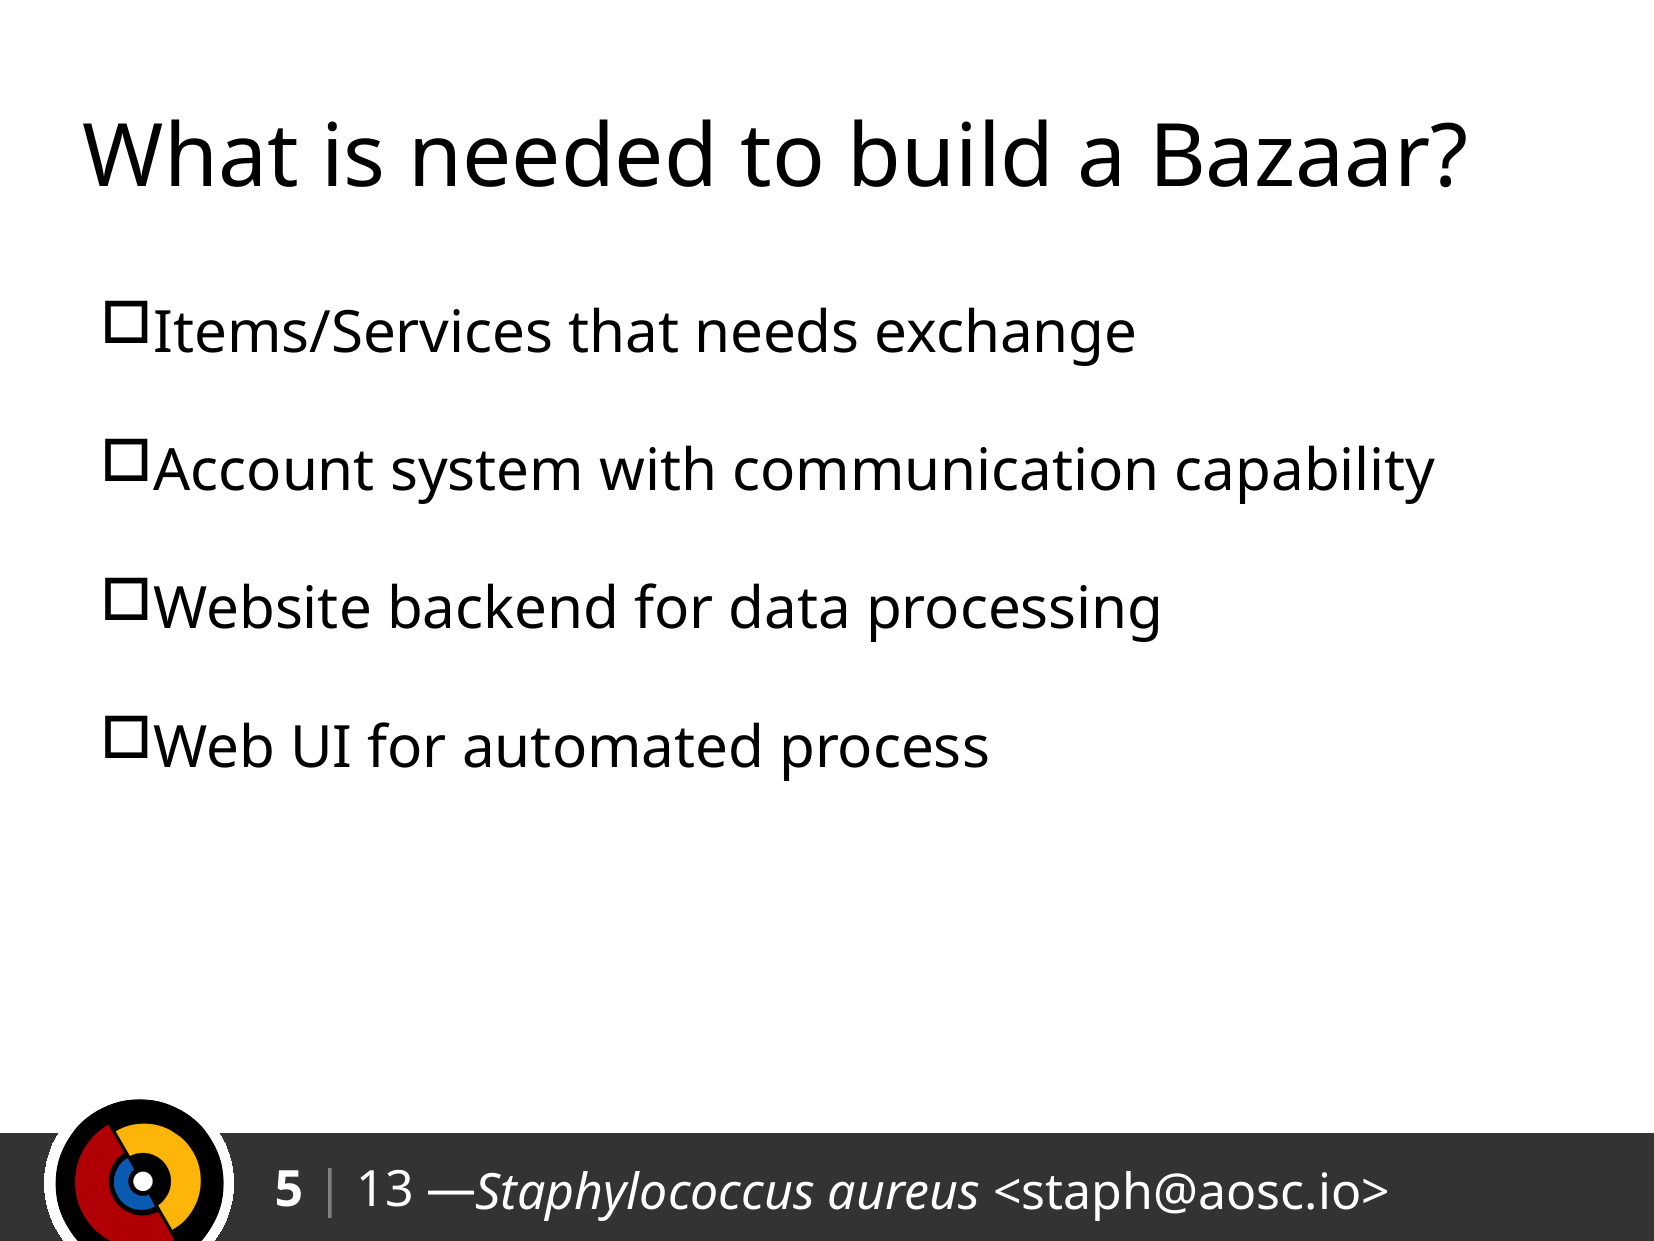

# What is needed to build a Bazaar?
Items/Services that needs exchange
Account system with communication capability
Website backend for data processing
Web UI for automated process